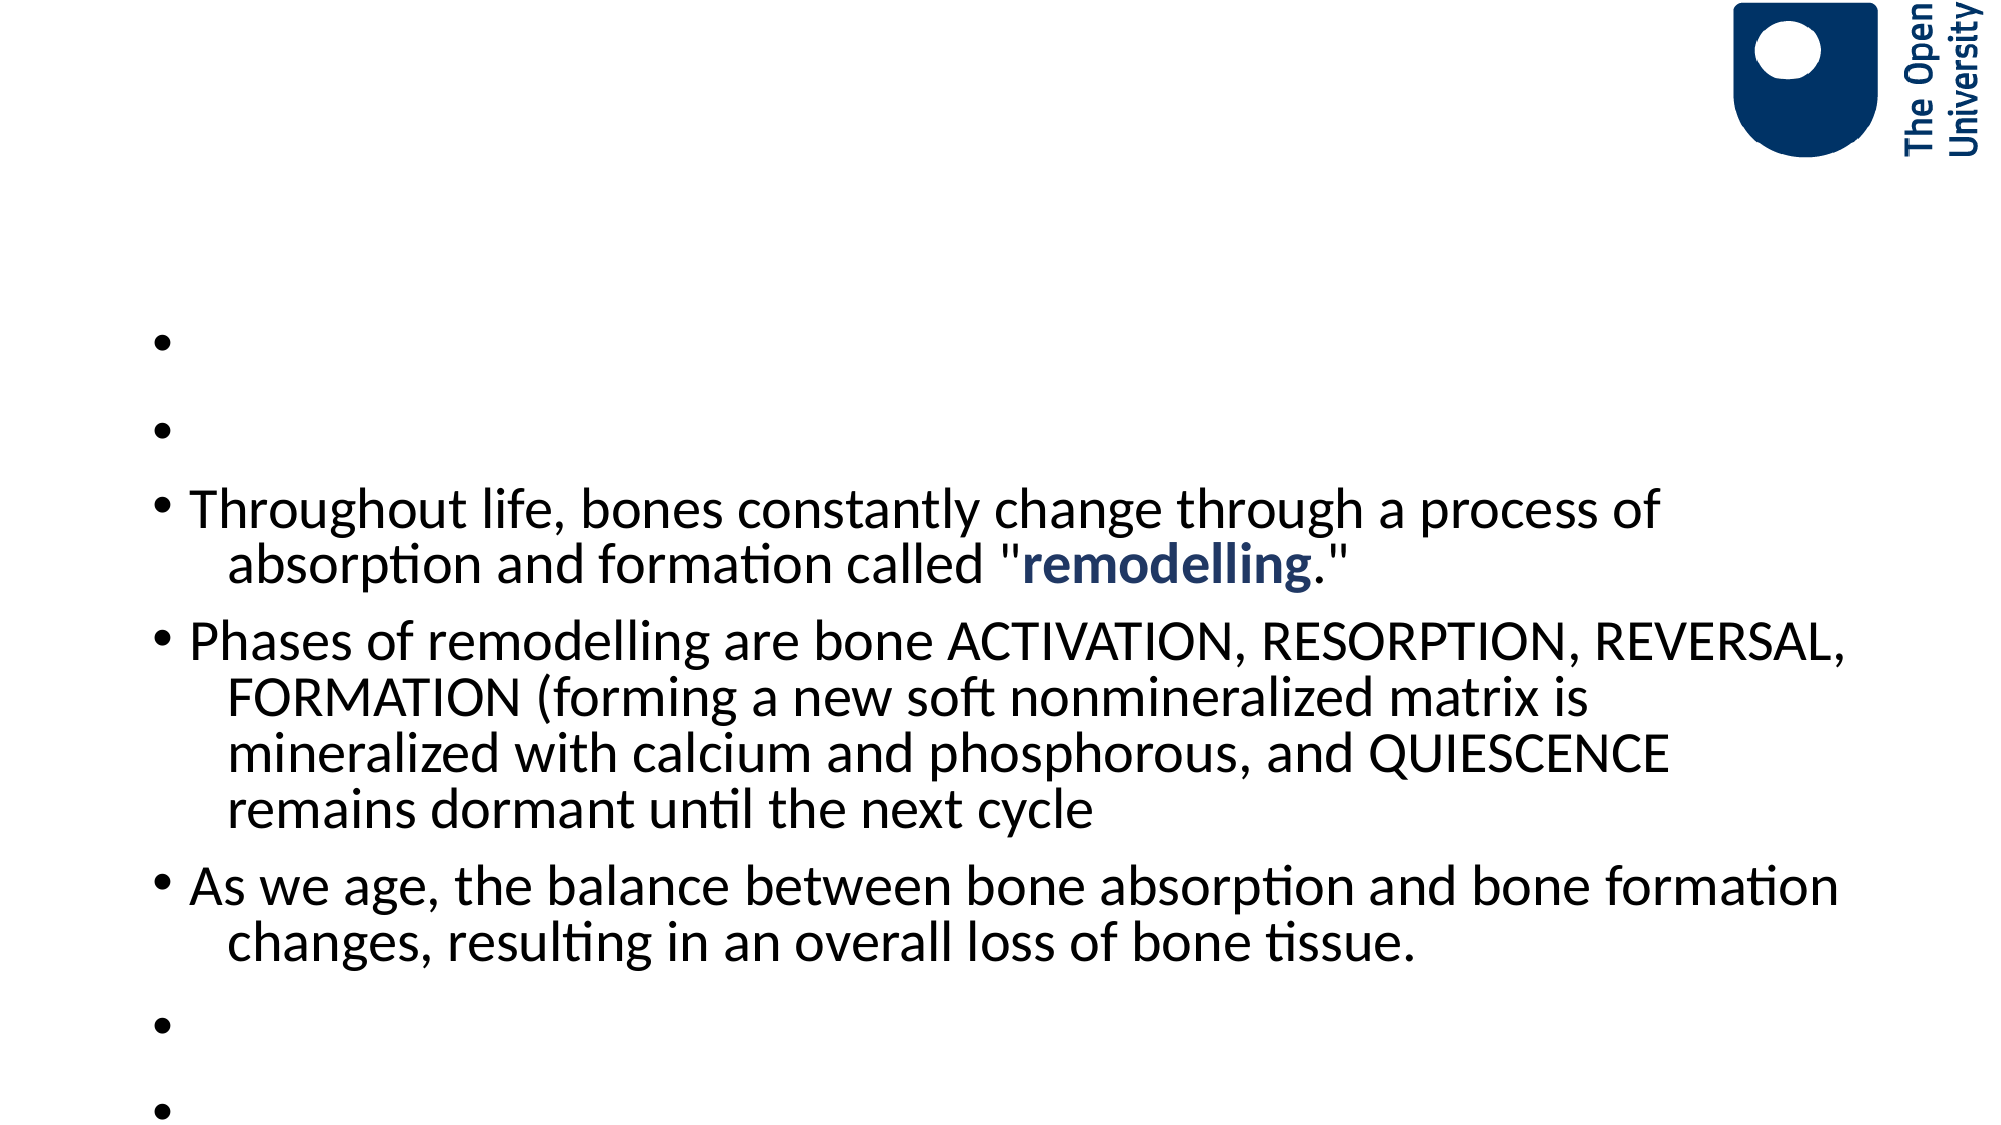

# Throughout life, bones constantly change through a process of absorption and formation called "remodelling."
Phases of remodelling are bone ACTIVATION, RESORPTION, REVERSAL, FORMATION (forming a new soft nonmineralized matrix is mineralized with calcium and phosphorous, and QUIESCENCE remains dormant until the next cycle
As we age, the balance between bone absorption and bone formation changes, resulting in an overall loss of bone tissue.